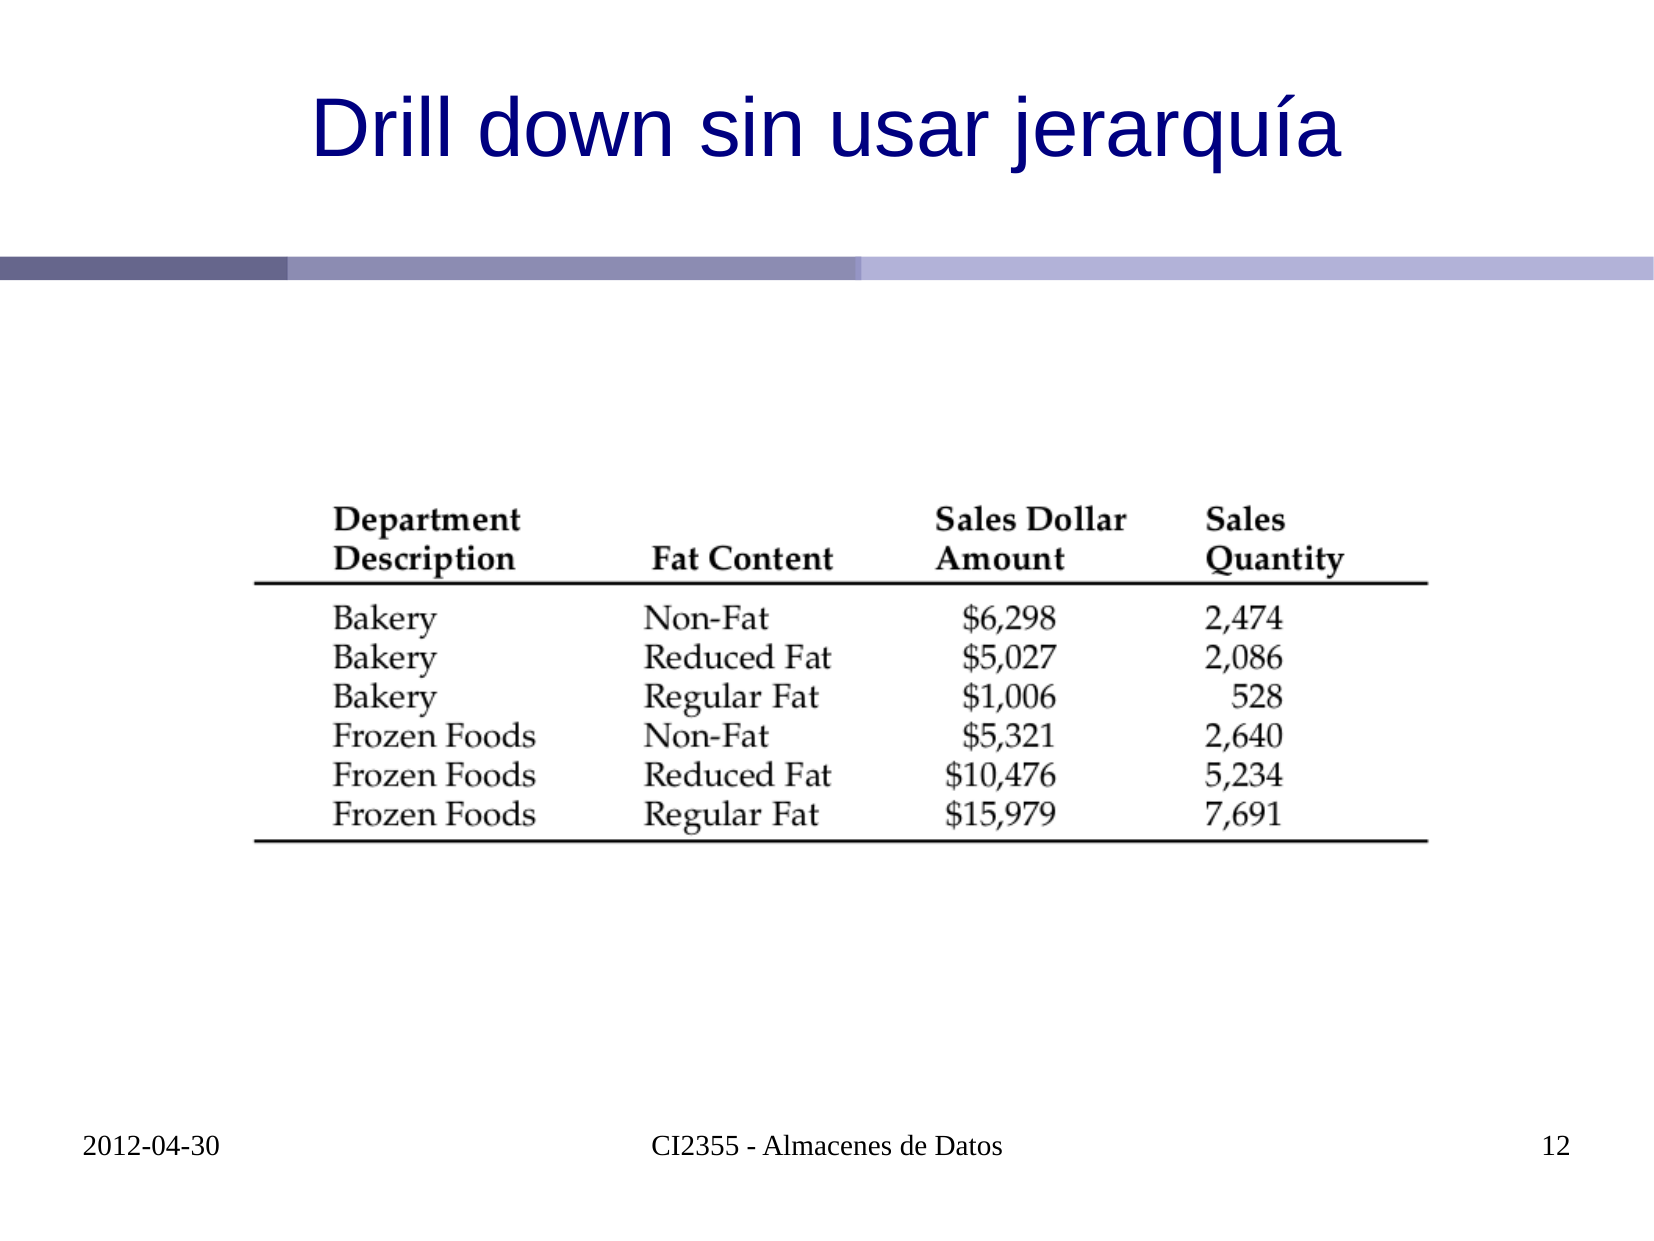

# Drill down sin usar jerarquía
2012-04-30
CI2355 - Almacenes de Datos
12